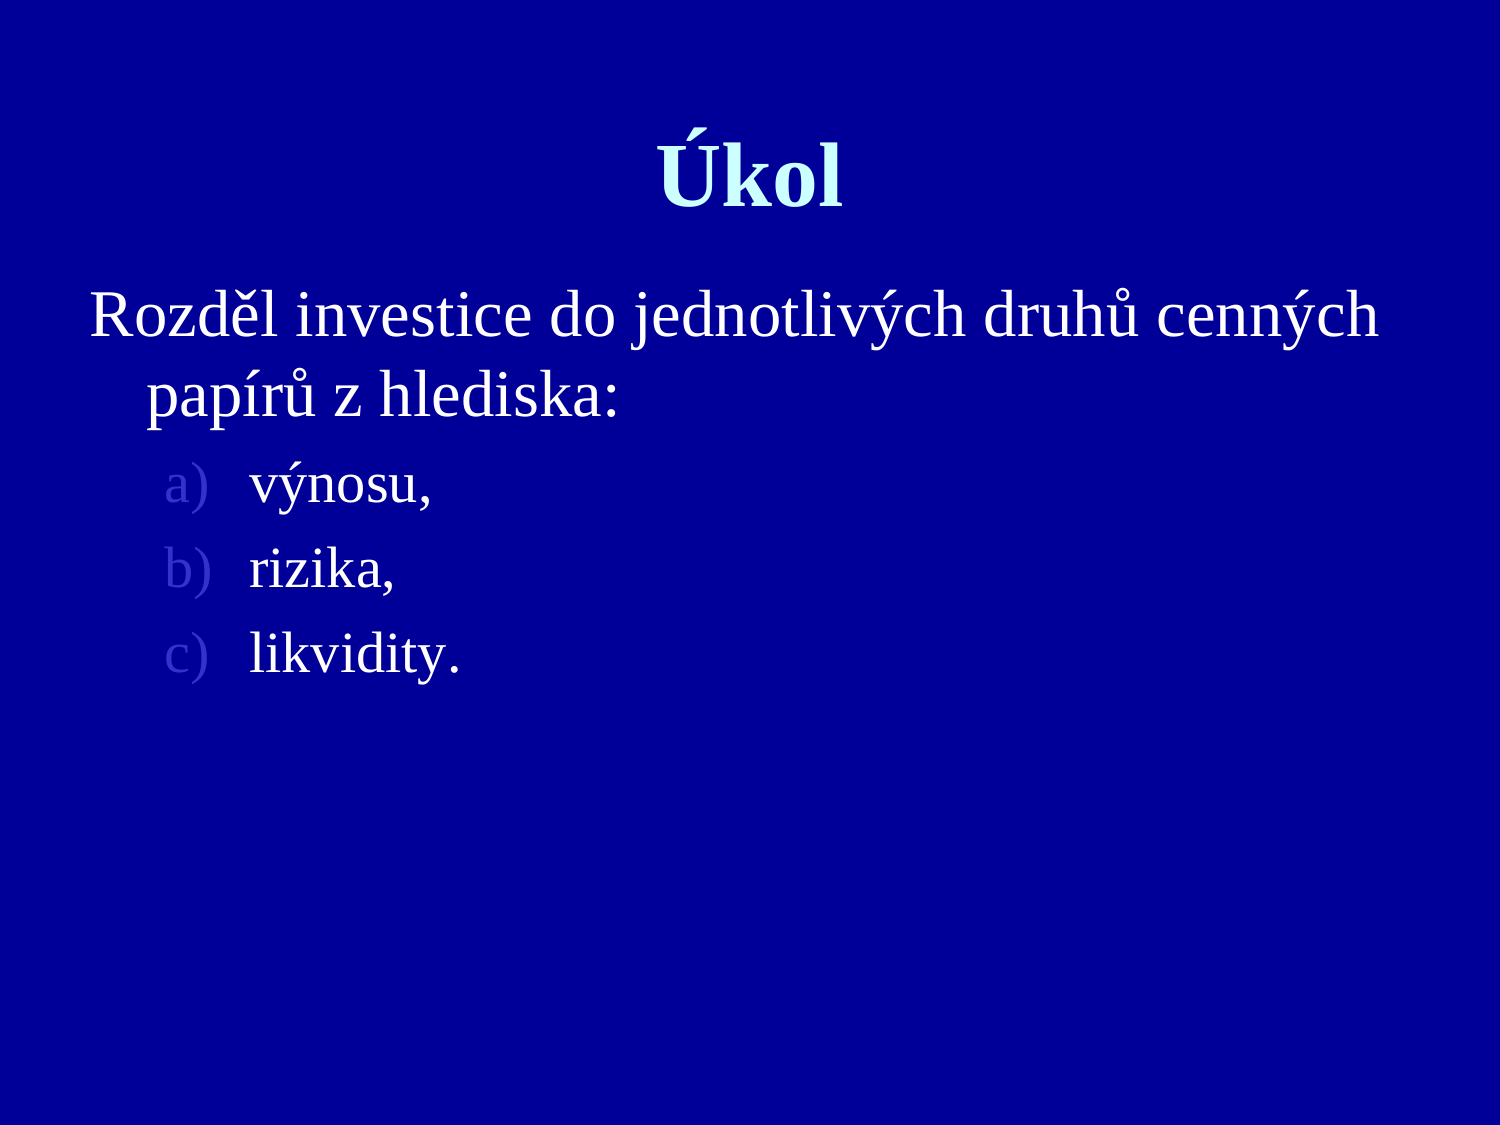

# Úkol
Rozděl investice do jednotlivých druhů cenných papírů z hlediska:
výnosu,
rizika,
likvidity.